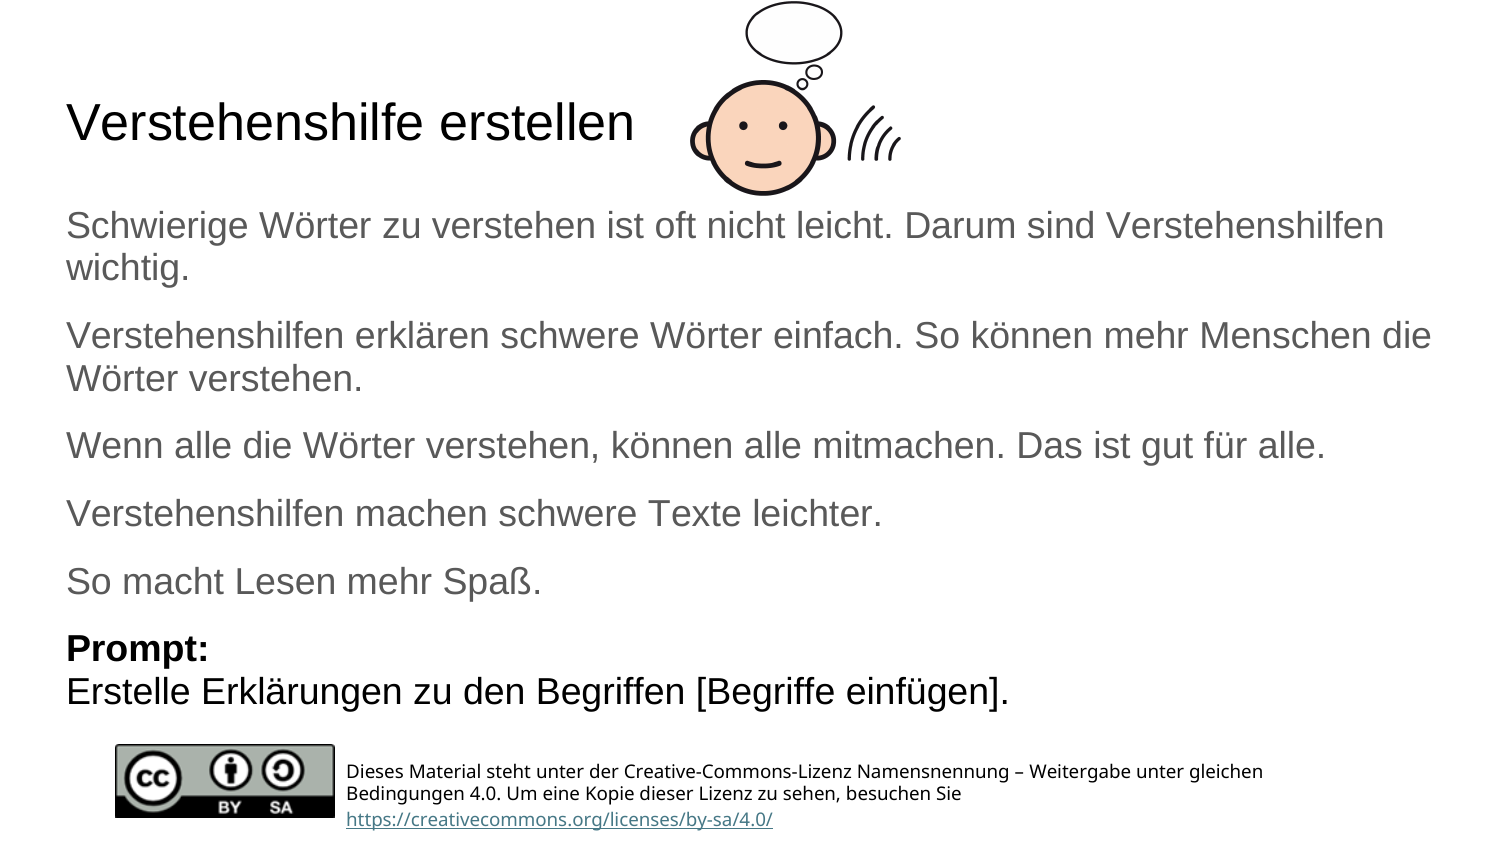

# Verstehenshilfe erstellen
Schwierige Wörter zu verstehen ist oft nicht leicht. Darum sind Verstehenshilfen wichtig.
Verstehenshilfen erklären schwere Wörter einfach. So können mehr Menschen die Wörter verstehen.
Wenn alle die Wörter verstehen, können alle mitmachen. Das ist gut für alle.
Verstehenshilfen machen schwere Texte leichter.
So macht Lesen mehr Spaß.
Prompt:
Erstelle Erklärungen zu den Begriffen [Begriffe einfügen].
Dieses Material steht unter der Creative-Commons-Lizenz Namensnennung – Weitergabe unter gleichen Bedingungen 4.0. Um eine Kopie dieser Lizenz zu sehen, besuchen Siehttps://creativecommons.org/licenses/by-sa/4.0/